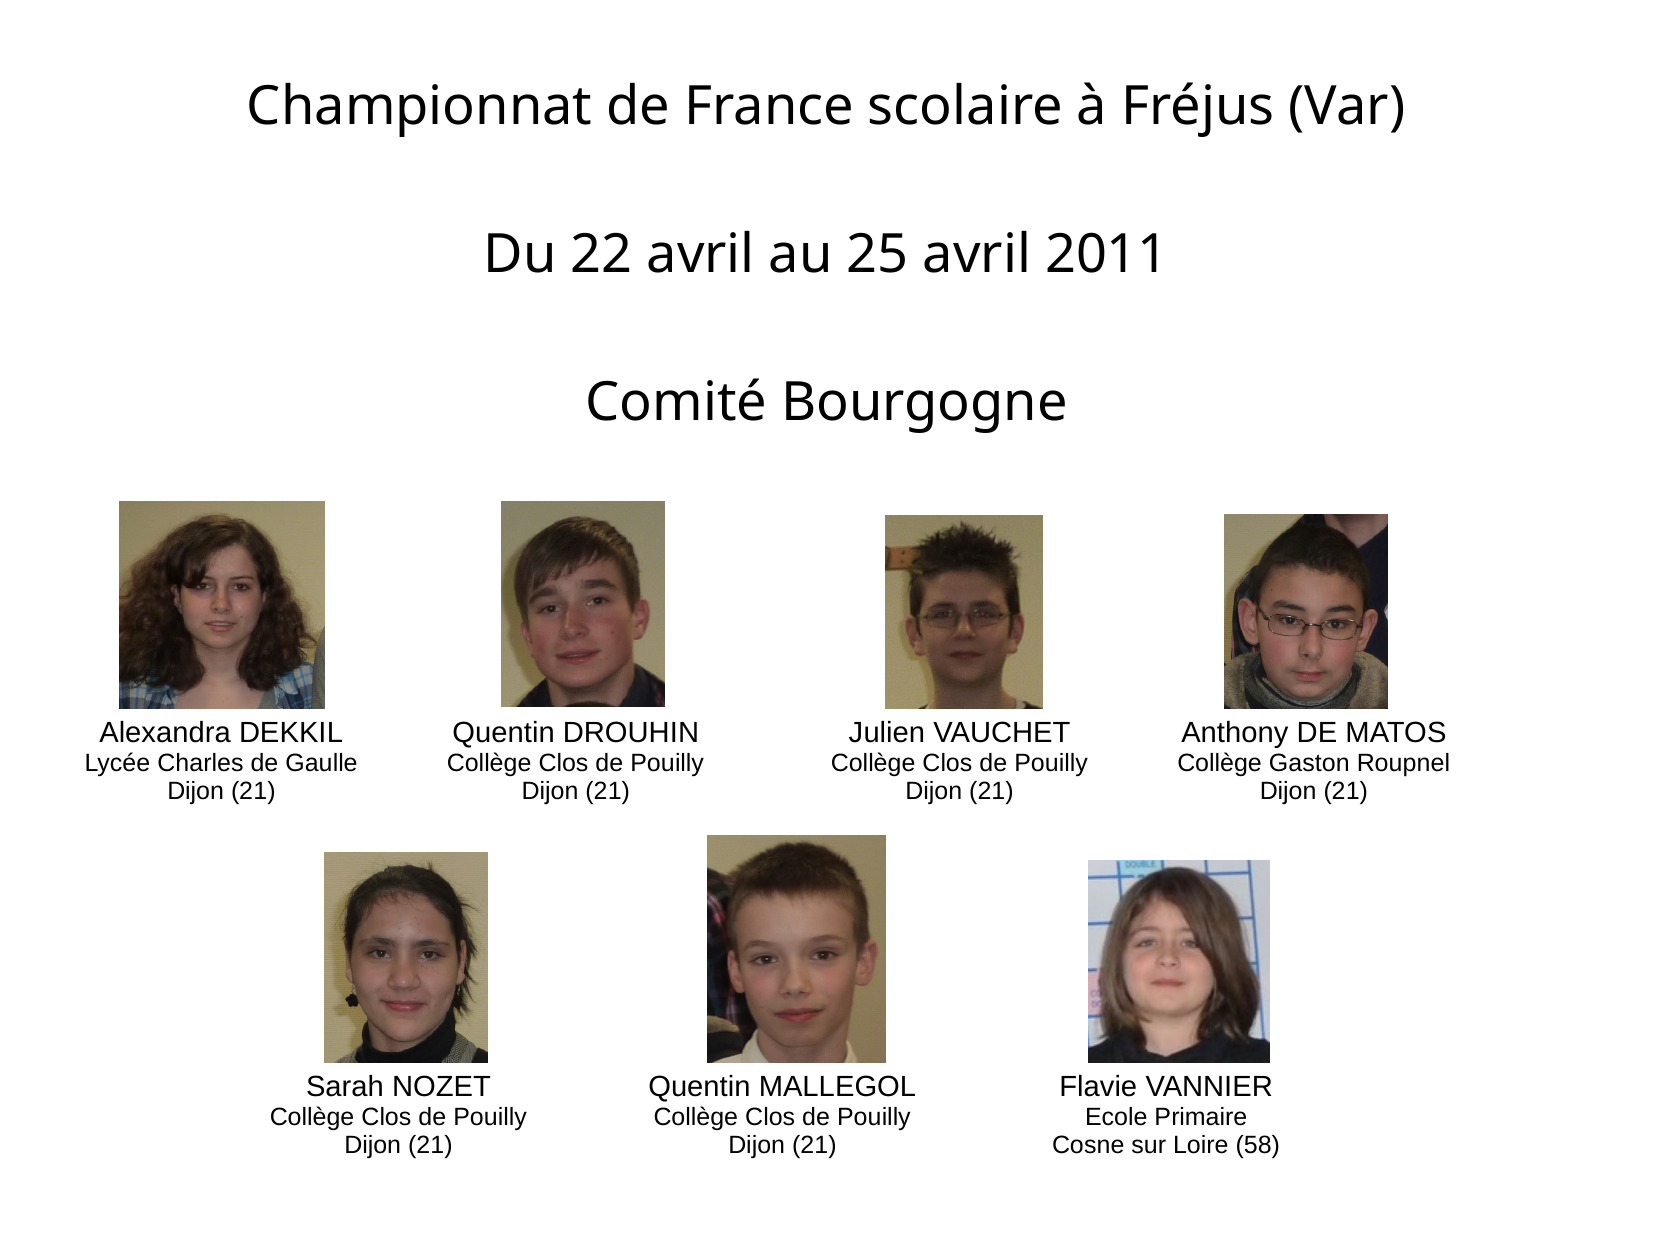

Championnat de France scolaire à Fréjus (Var)
Du 22 avril au 25 avril 2011
Comité Bourgogne
Alexandra DEKKIL
Lycée Charles de Gaulle
Dijon (21)
Quentin DROUHIN
Collège Clos de Pouilly
Dijon (21)
Julien VAUCHET
Collège Clos de Pouilly
Dijon (21)
Anthony DE MATOS
Collège Gaston Roupnel
Dijon (21)
Sarah NOZET
Collège Clos de Pouilly
Dijon (21)
Quentin MALLEGOL
Collège Clos de Pouilly
Dijon (21)
Flavie VANNIER
Ecole Primaire
Cosne sur Loire (58)